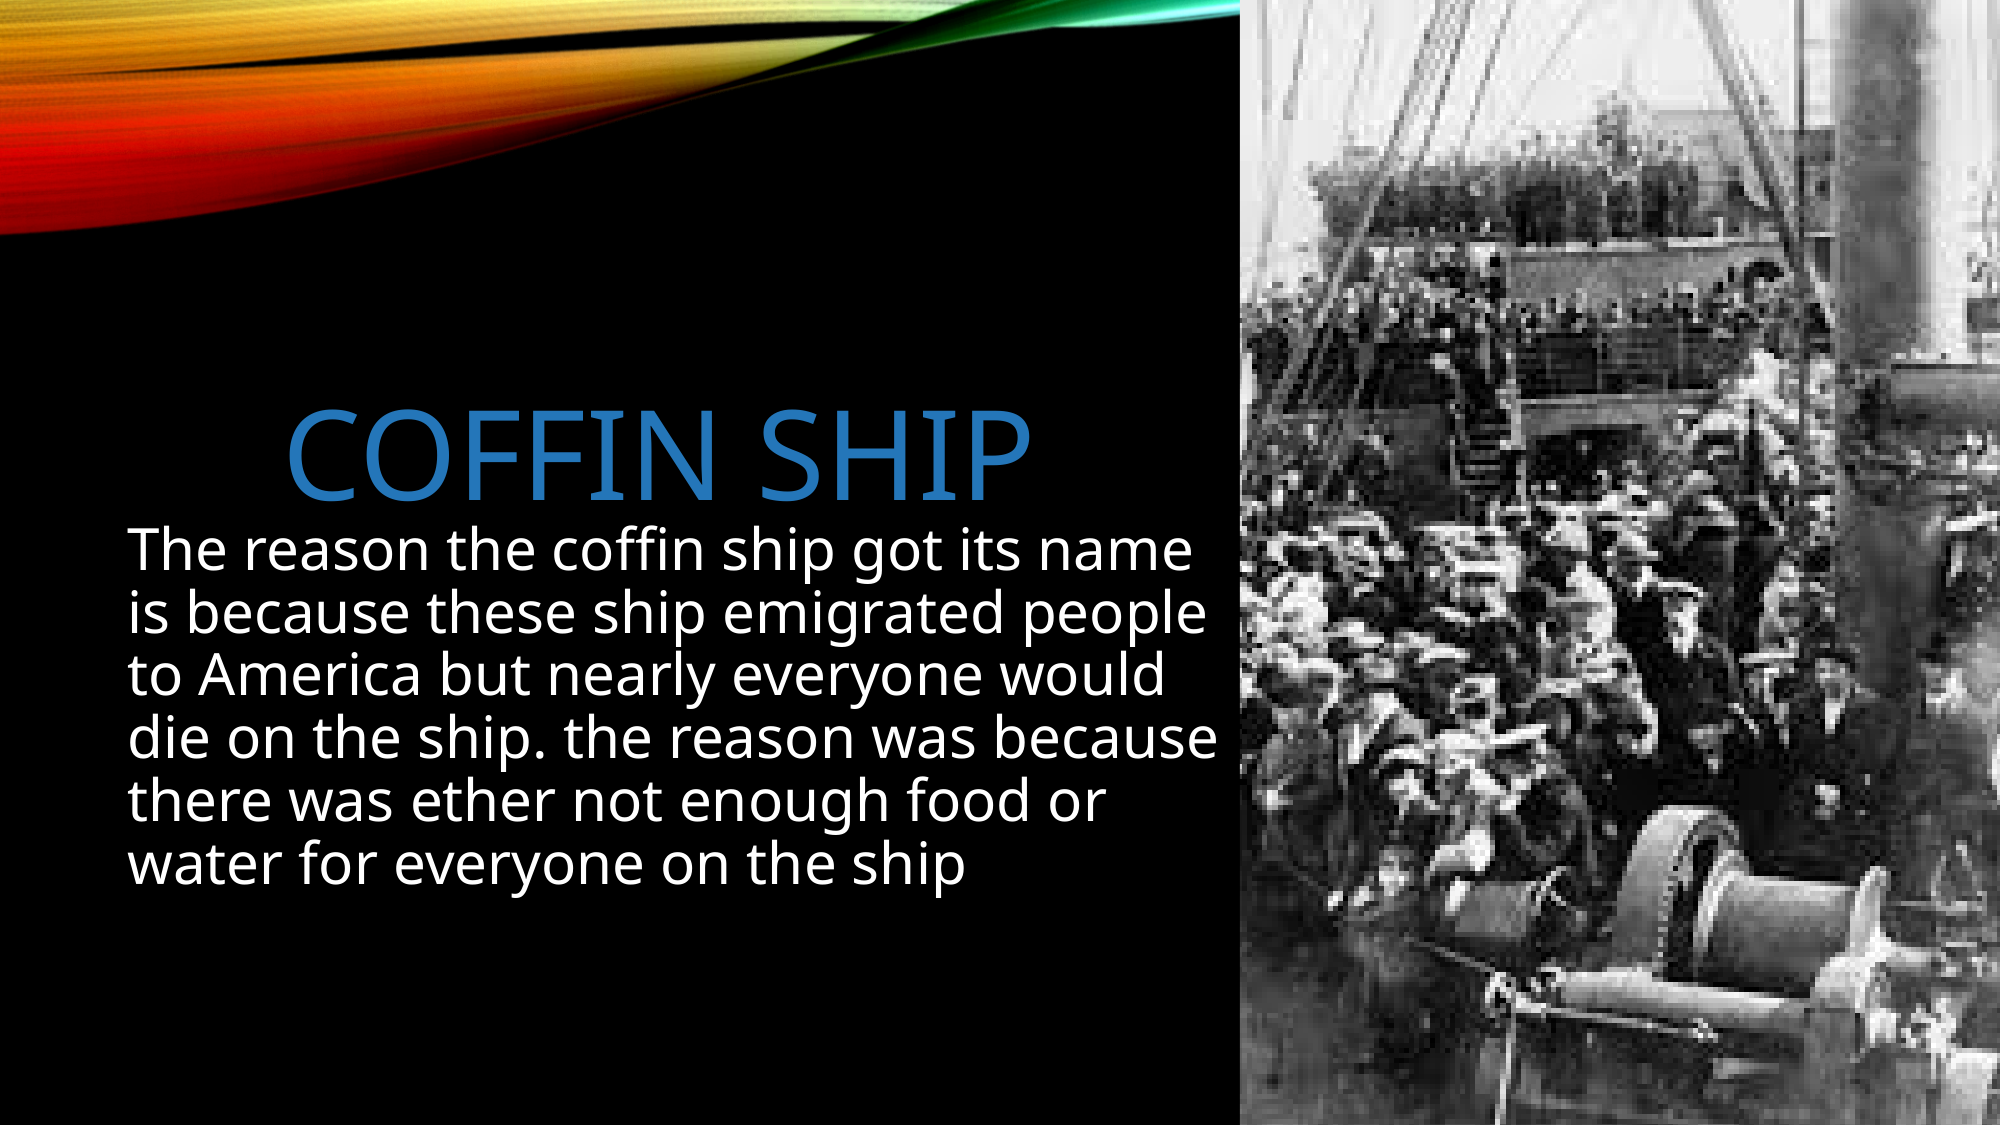

# coffin ship
The reason the coffin ship got its name is because these ship emigrated people to America but nearly everyone would die on the ship. the reason was because there was ether not enough food or water for everyone on the ship